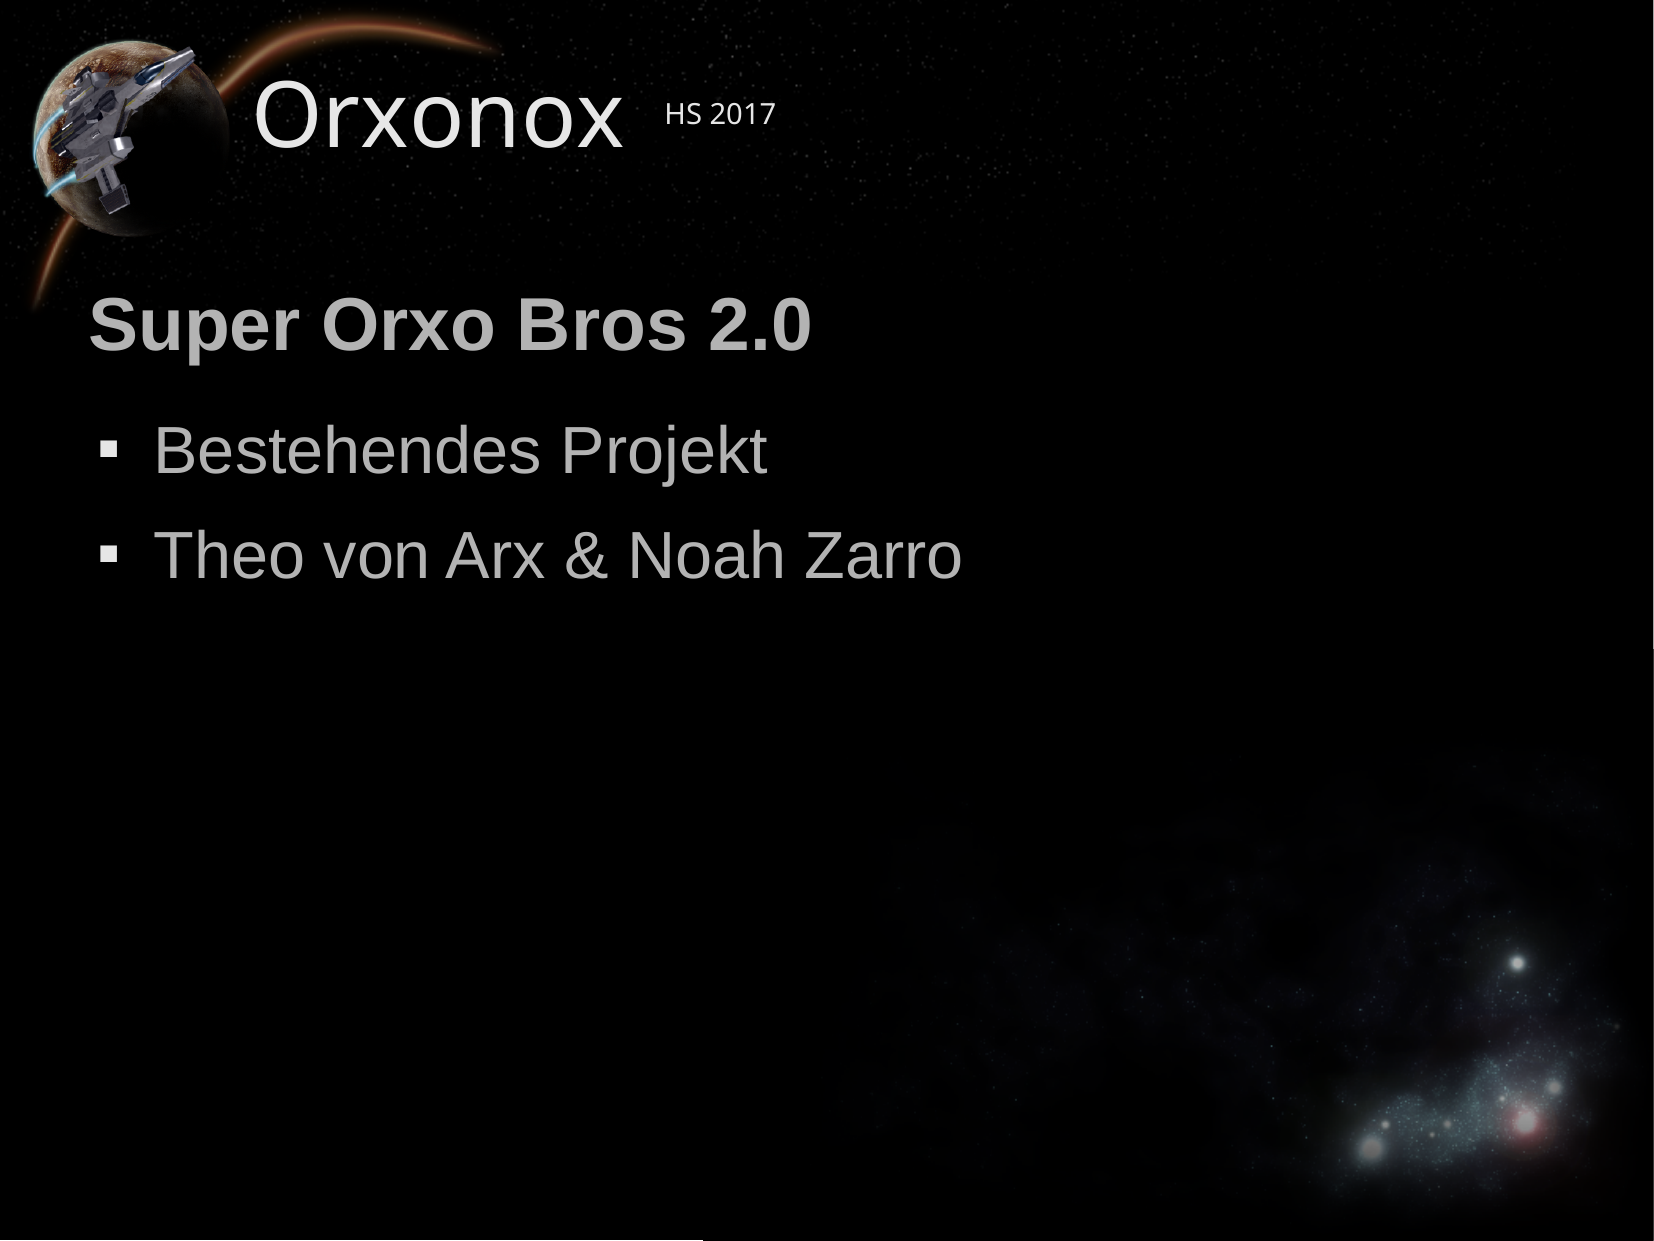

# Super Orxo Bros 2.0
Bestehendes Projekt
Theo von Arx & Noah Zarro